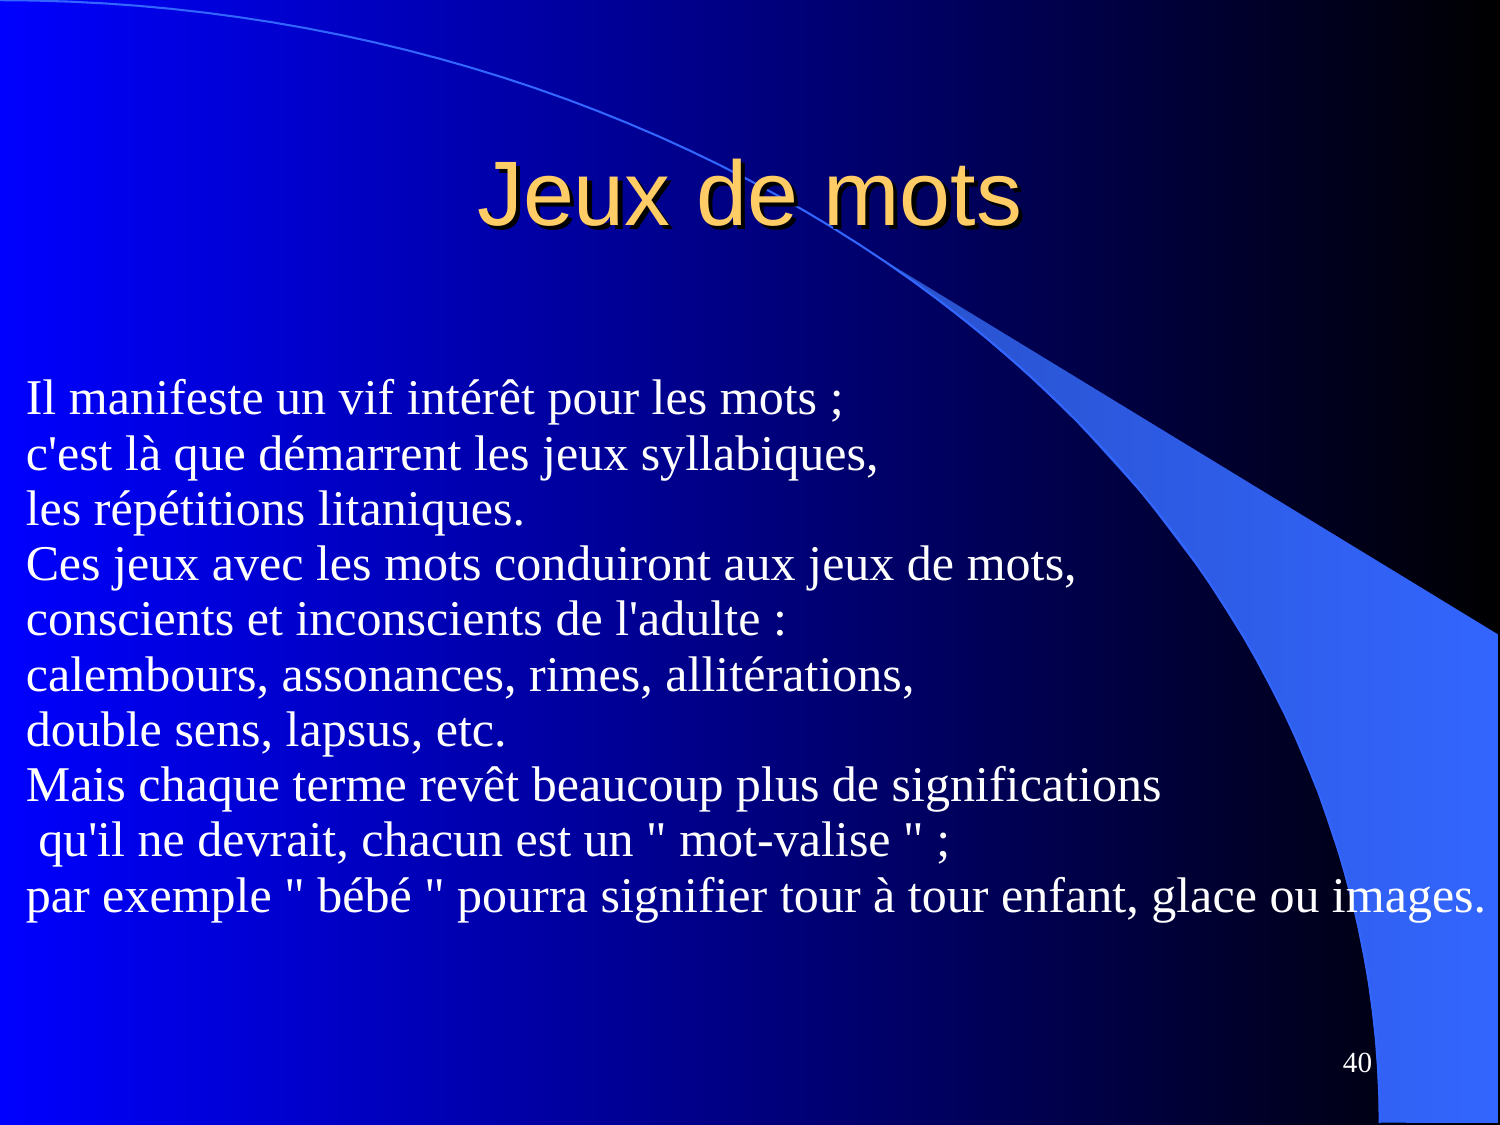

# Jeux de mots
Il manifeste un vif intérêt pour les mots ;
c'est là que démarrent les jeux syllabiques,
les répétitions litaniques.
Ces jeux avec les mots conduiront aux jeux de mots,
conscients et inconscients de l'adulte :
calembours, assonances, rimes, allitérations,
double sens, lapsus, etc.
Mais chaque terme revêt beaucoup plus de significations
 qu'il ne devrait, chacun est un " mot-valise " ;
par exemple " bébé " pourra signifier tour à tour enfant, glace ou images.
40